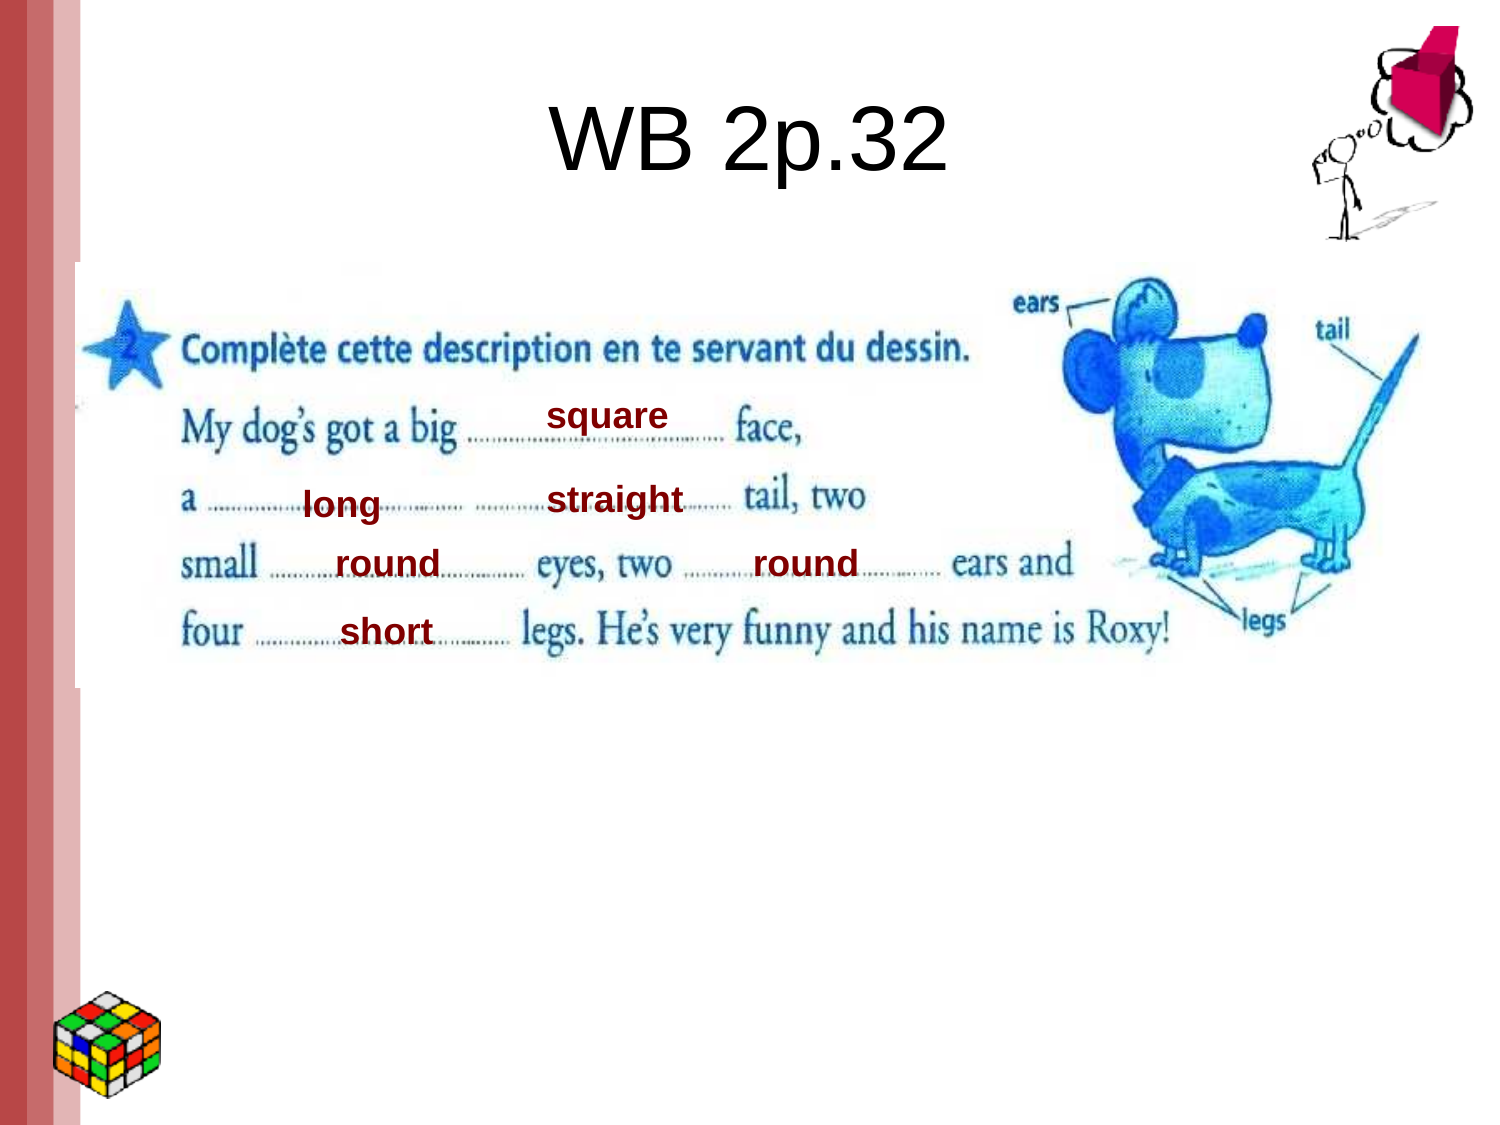

# WB 2p.32
square
straight
long
round
round
short